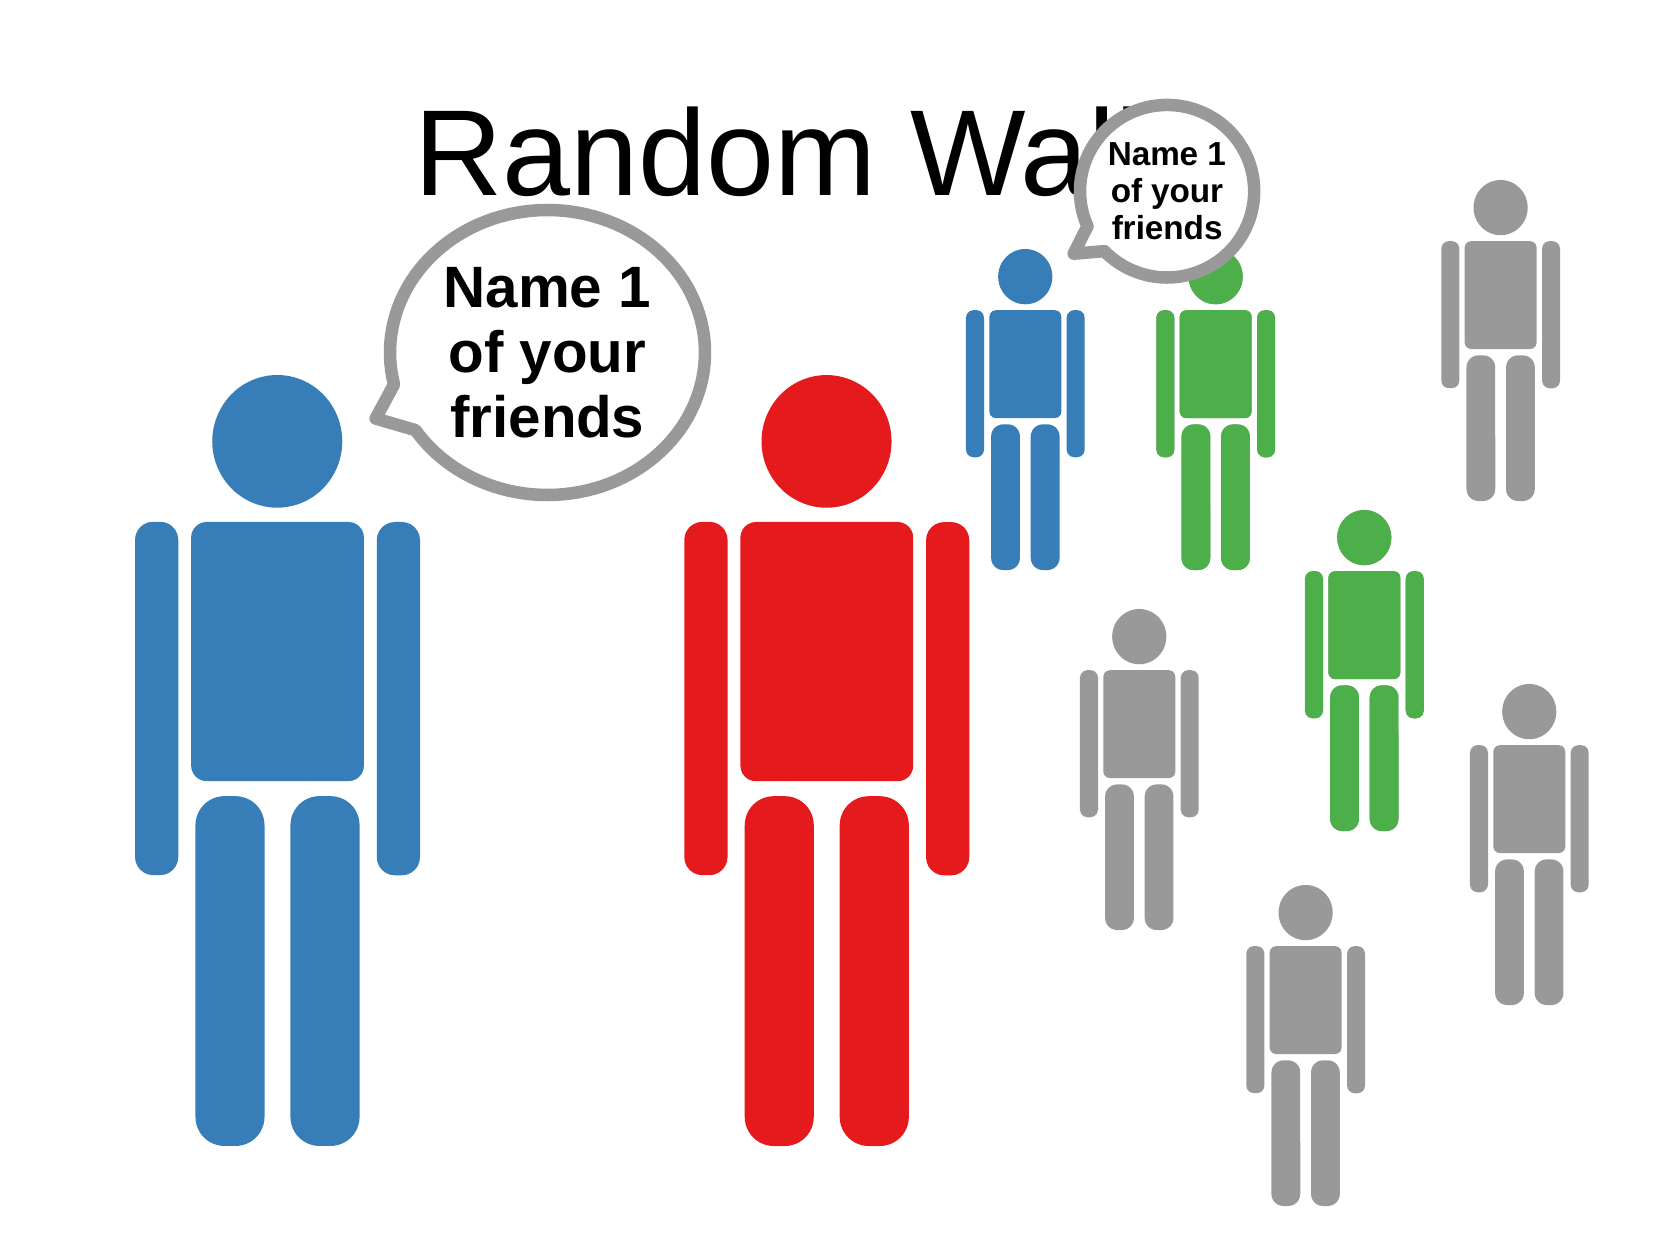

# Random Walks
Name 1
of your
friends
Name 1
of your
friends